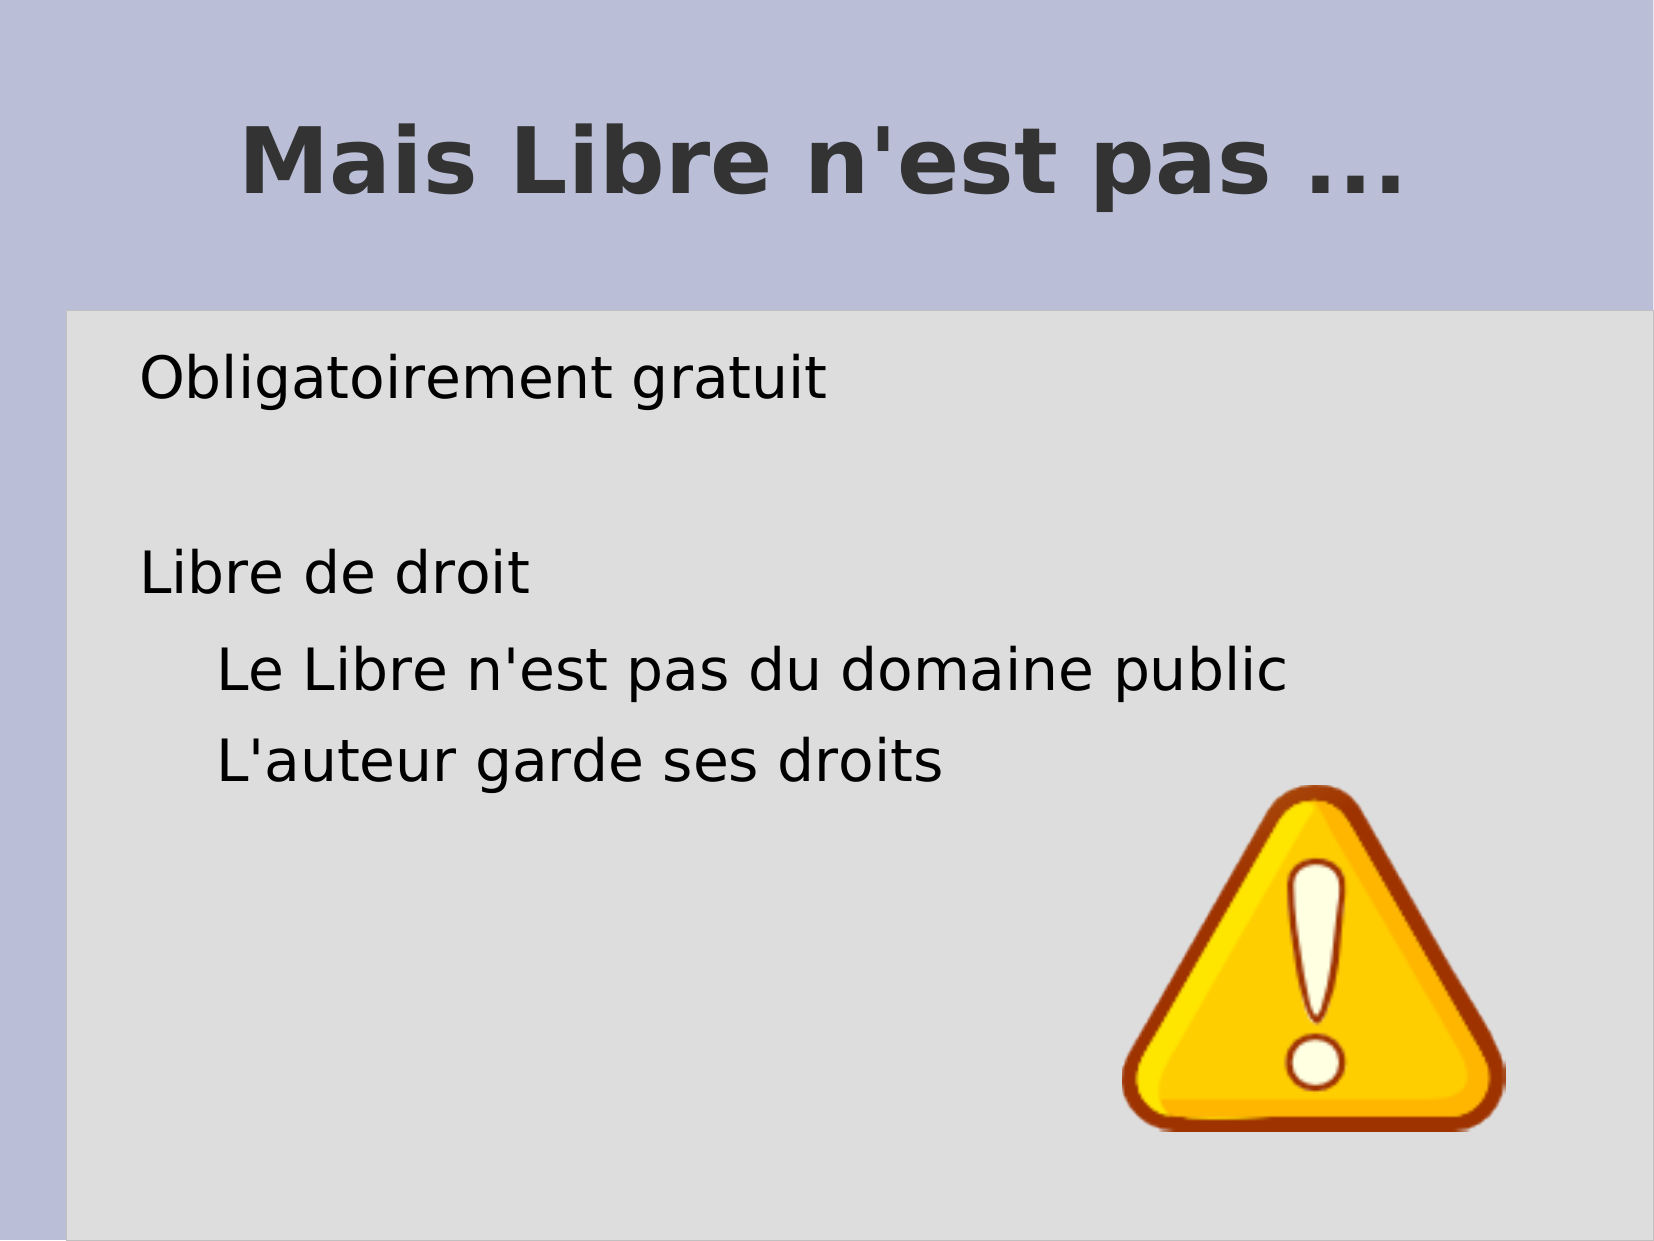

# Mais Libre n'est pas ...
Obligatoirement gratuit
Libre de droit
Le Libre n'est pas du domaine public
L'auteur garde ses droits